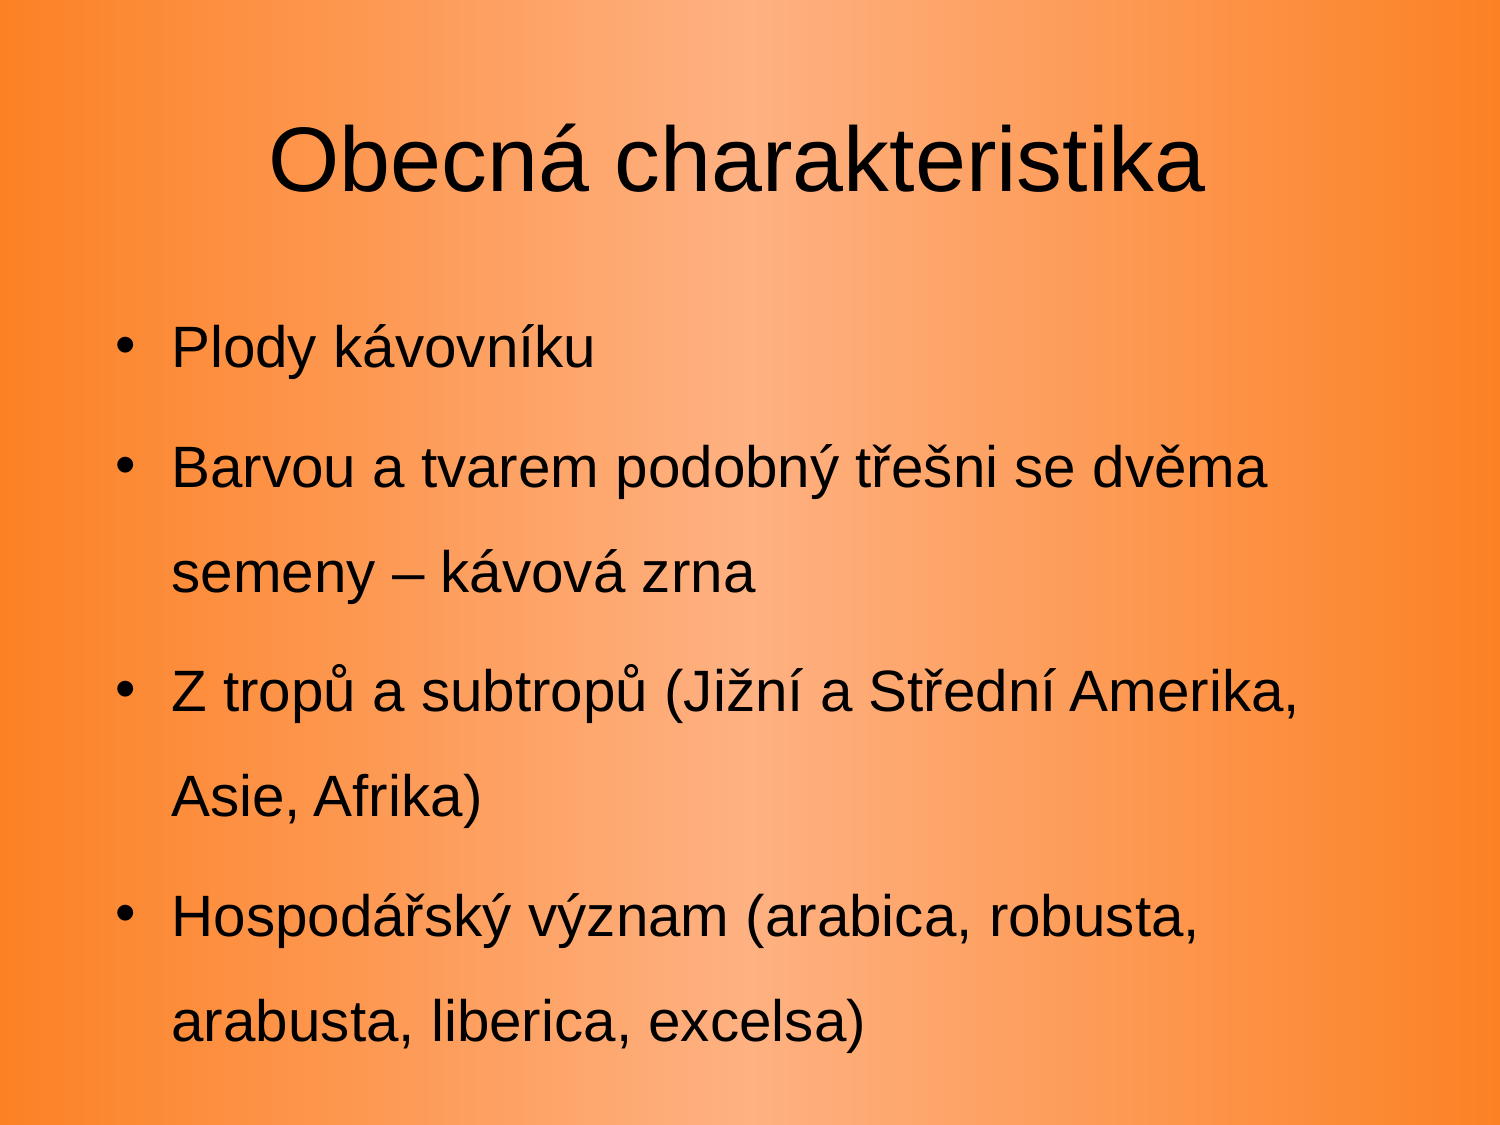

# Obecná charakteristika
Plody kávovníku
Barvou a tvarem podobný třešni se dvěma semeny – kávová zrna
Z tropů a subtropů (Jižní a Střední Amerika, Asie, Afrika)
Hospodářský význam (arabica, robusta, arabusta, liberica, excelsa)